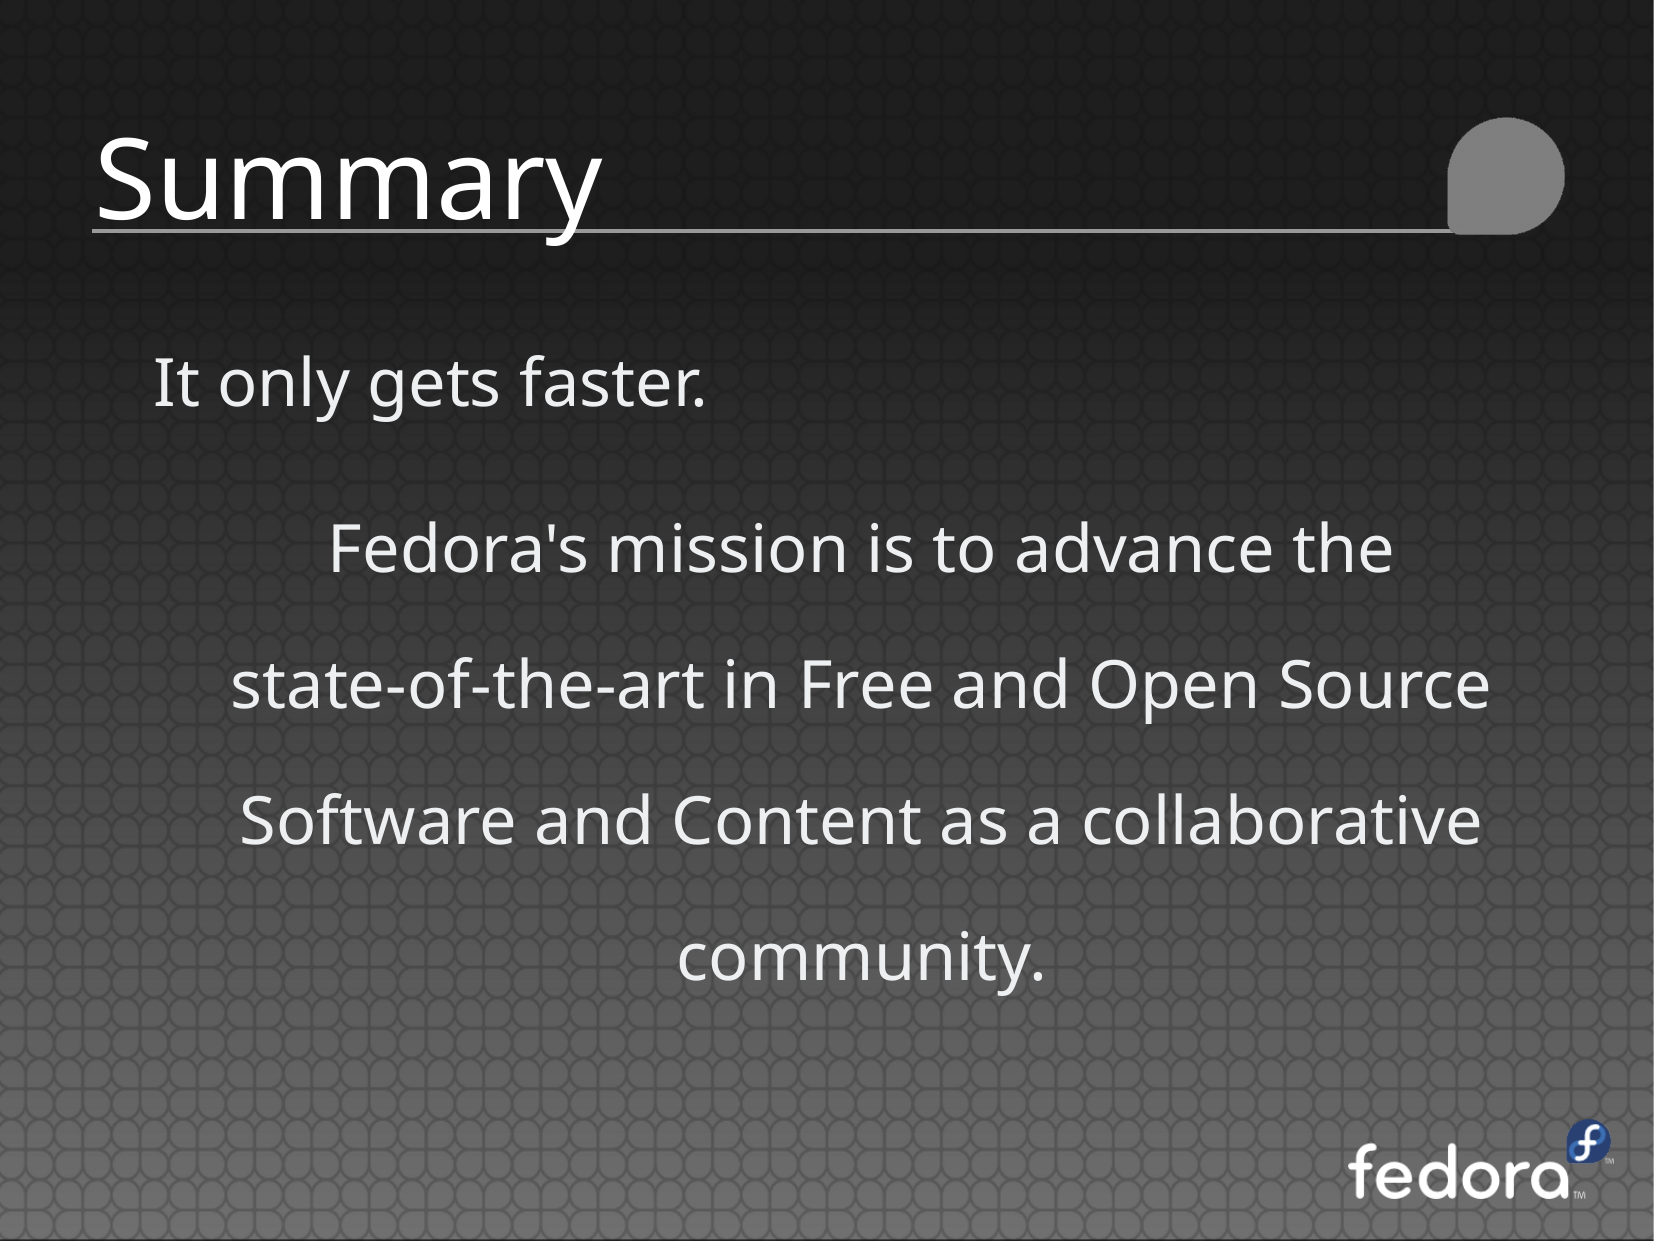

Summary
# It only gets faster.
Fedora's mission is to advance the
state-of-the-art in Free and Open Source Software and Content as a collaborative community.